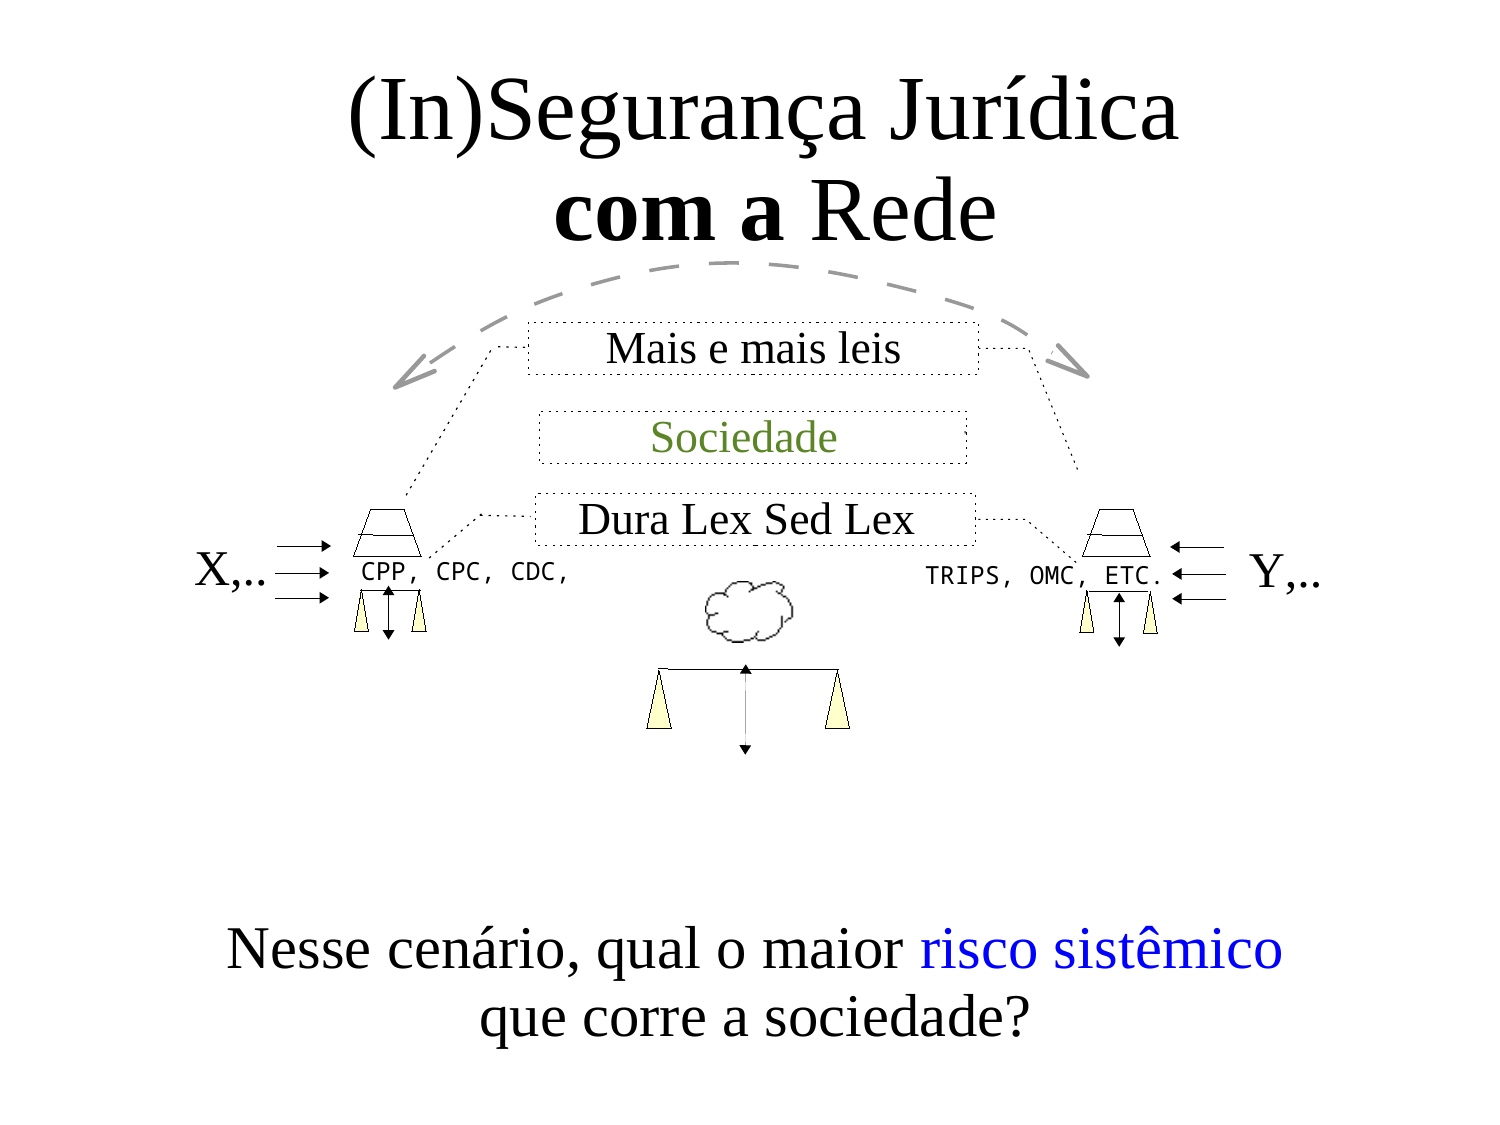

# (In)Segurança Jurídica com a Rede
CPP, CPC, CDC,
 X,..
TRIPS, OMC, ETC.
Y,..
Nesse cenário, qual o maior risco sistêmico que corre a sociedade?